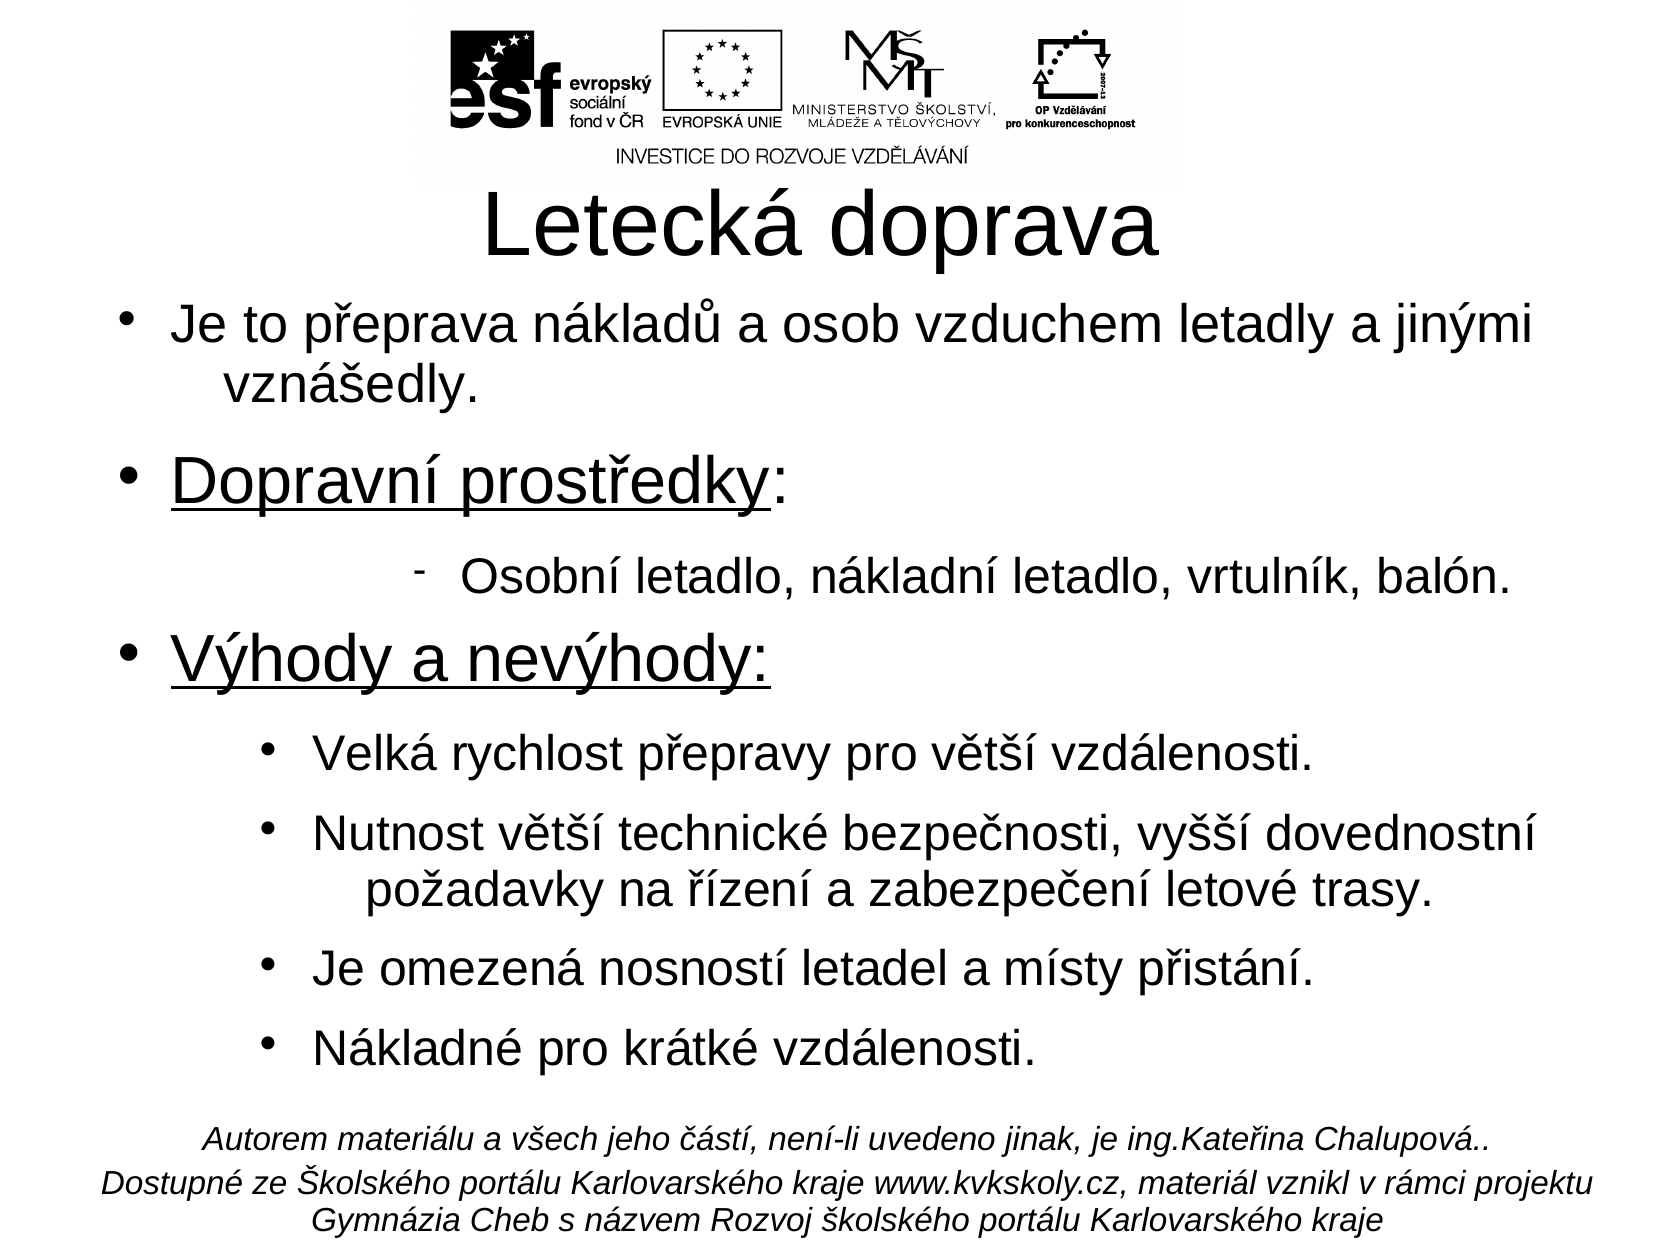

# Letecká doprava
Je to přeprava nákladů a osob vzduchem letadly a jinými vznášedly.
Dopravní prostředky:
Osobní letadlo, nákladní letadlo, vrtulník, balón.
Výhody a nevýhody:
Velká rychlost přepravy pro větší vzdálenosti.
Nutnost větší technické bezpečnosti, vyšší dovednostní požadavky na řízení a zabezpečení letové trasy.
Je omezená nosností letadel a místy přistání.
Nákladné pro krátké vzdálenosti.
Autorem materiálu a všech jeho částí, není-li uvedeno jinak, je ing.Kateřina Chalupová..
Dostupné ze Školského portálu Karlovarského kraje www.kvkskoly.cz, materiál vznikl v rámci projektu Gymnázia Cheb s názvem Rozvoj školského portálu Karlovarského kraje